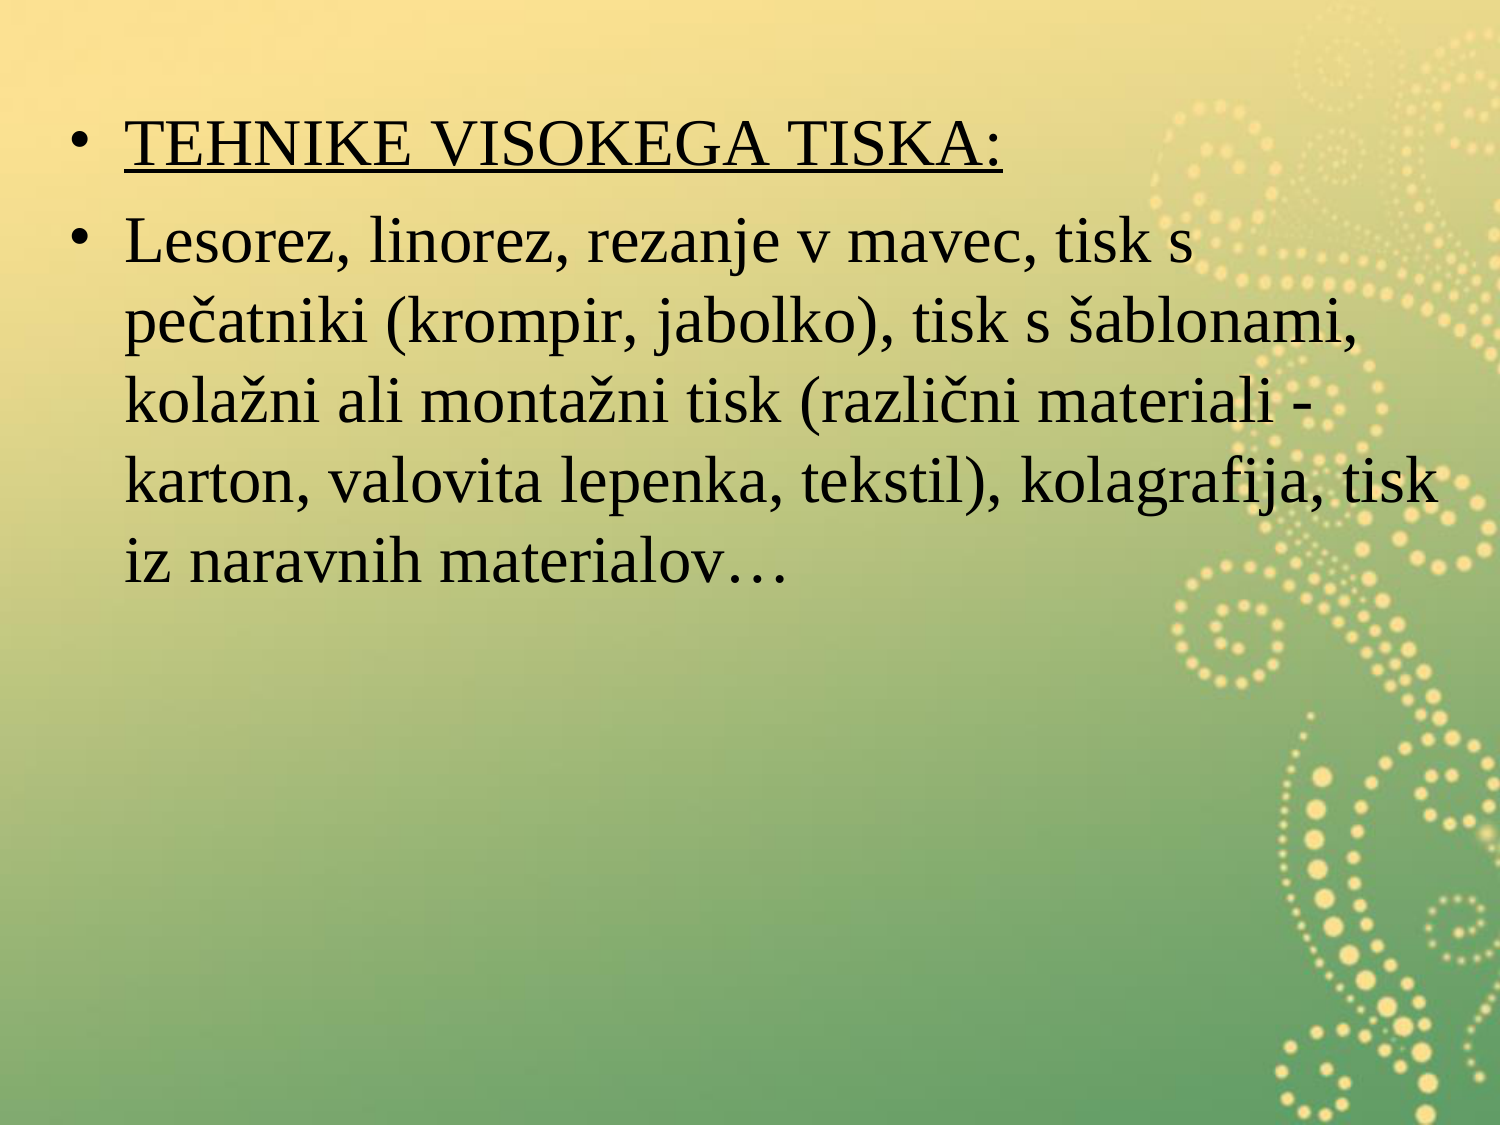

# TEHNIKE VISOKEGA TISKA:
Lesorez, linorez, rezanje v mavec, tisk s pečatniki (krompir, jabolko), tisk s šablonami, kolažni ali montažni tisk (različni materiali - karton, valovita lepenka, tekstil), kolagrafija, tisk iz naravnih materialov…